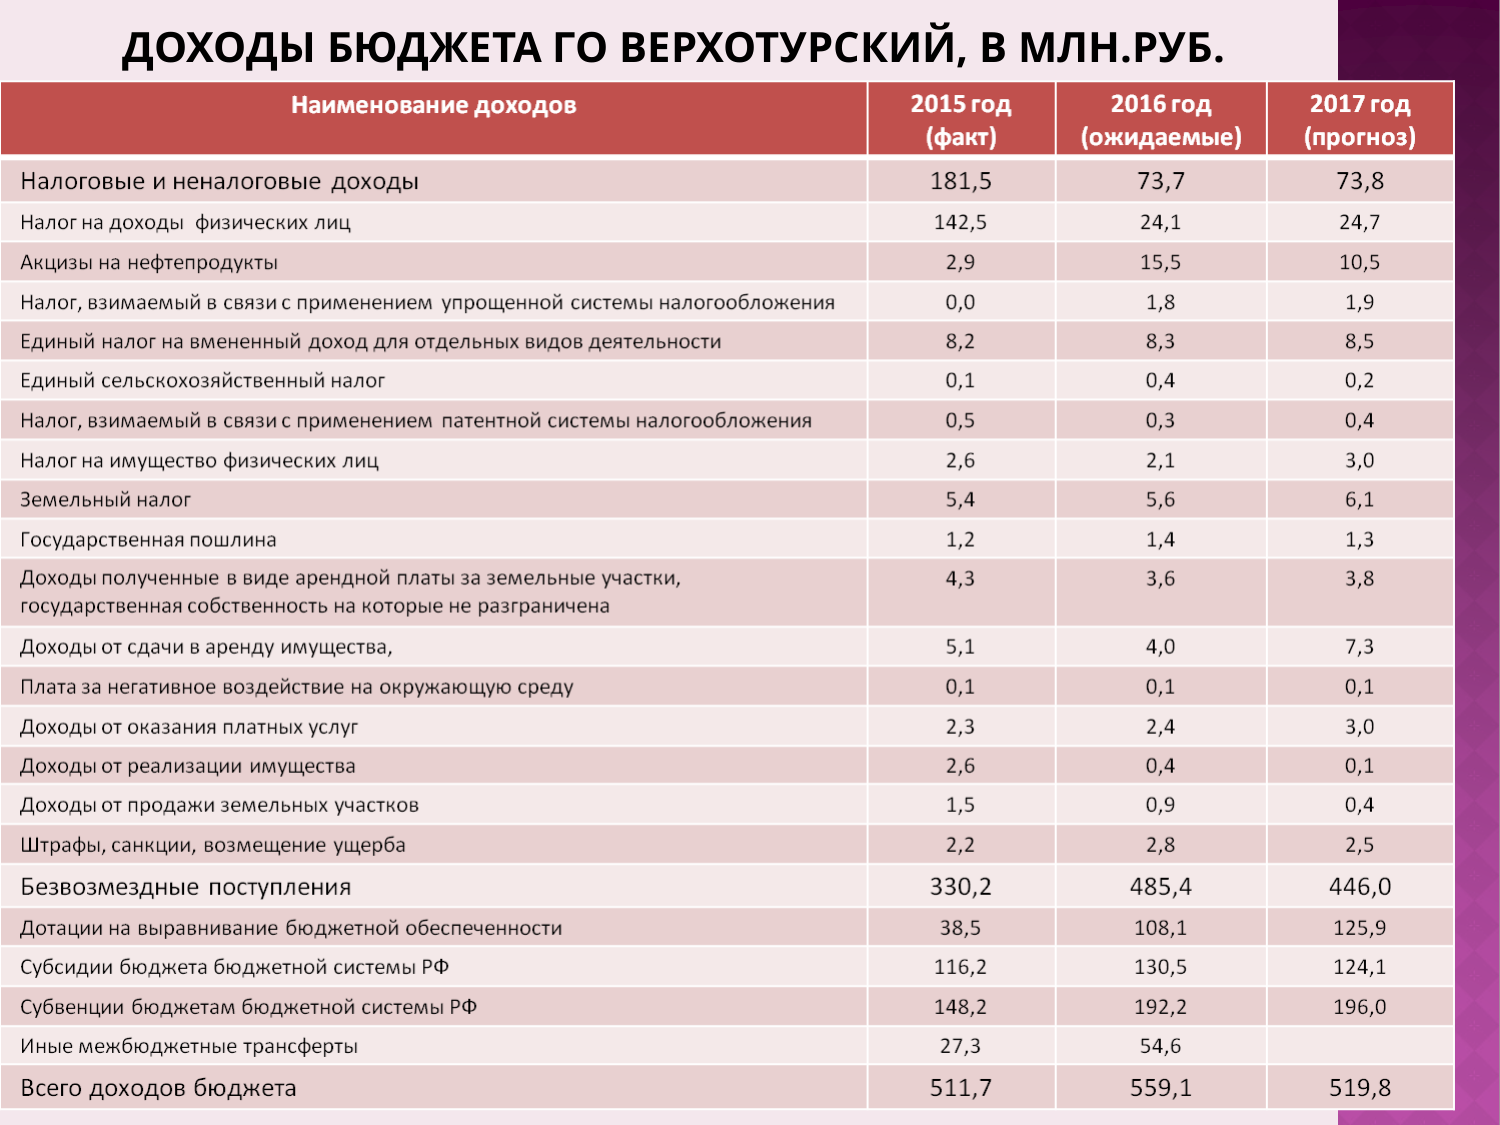

# Доходы бюджета ГО Верхотурский, в млн.руб.